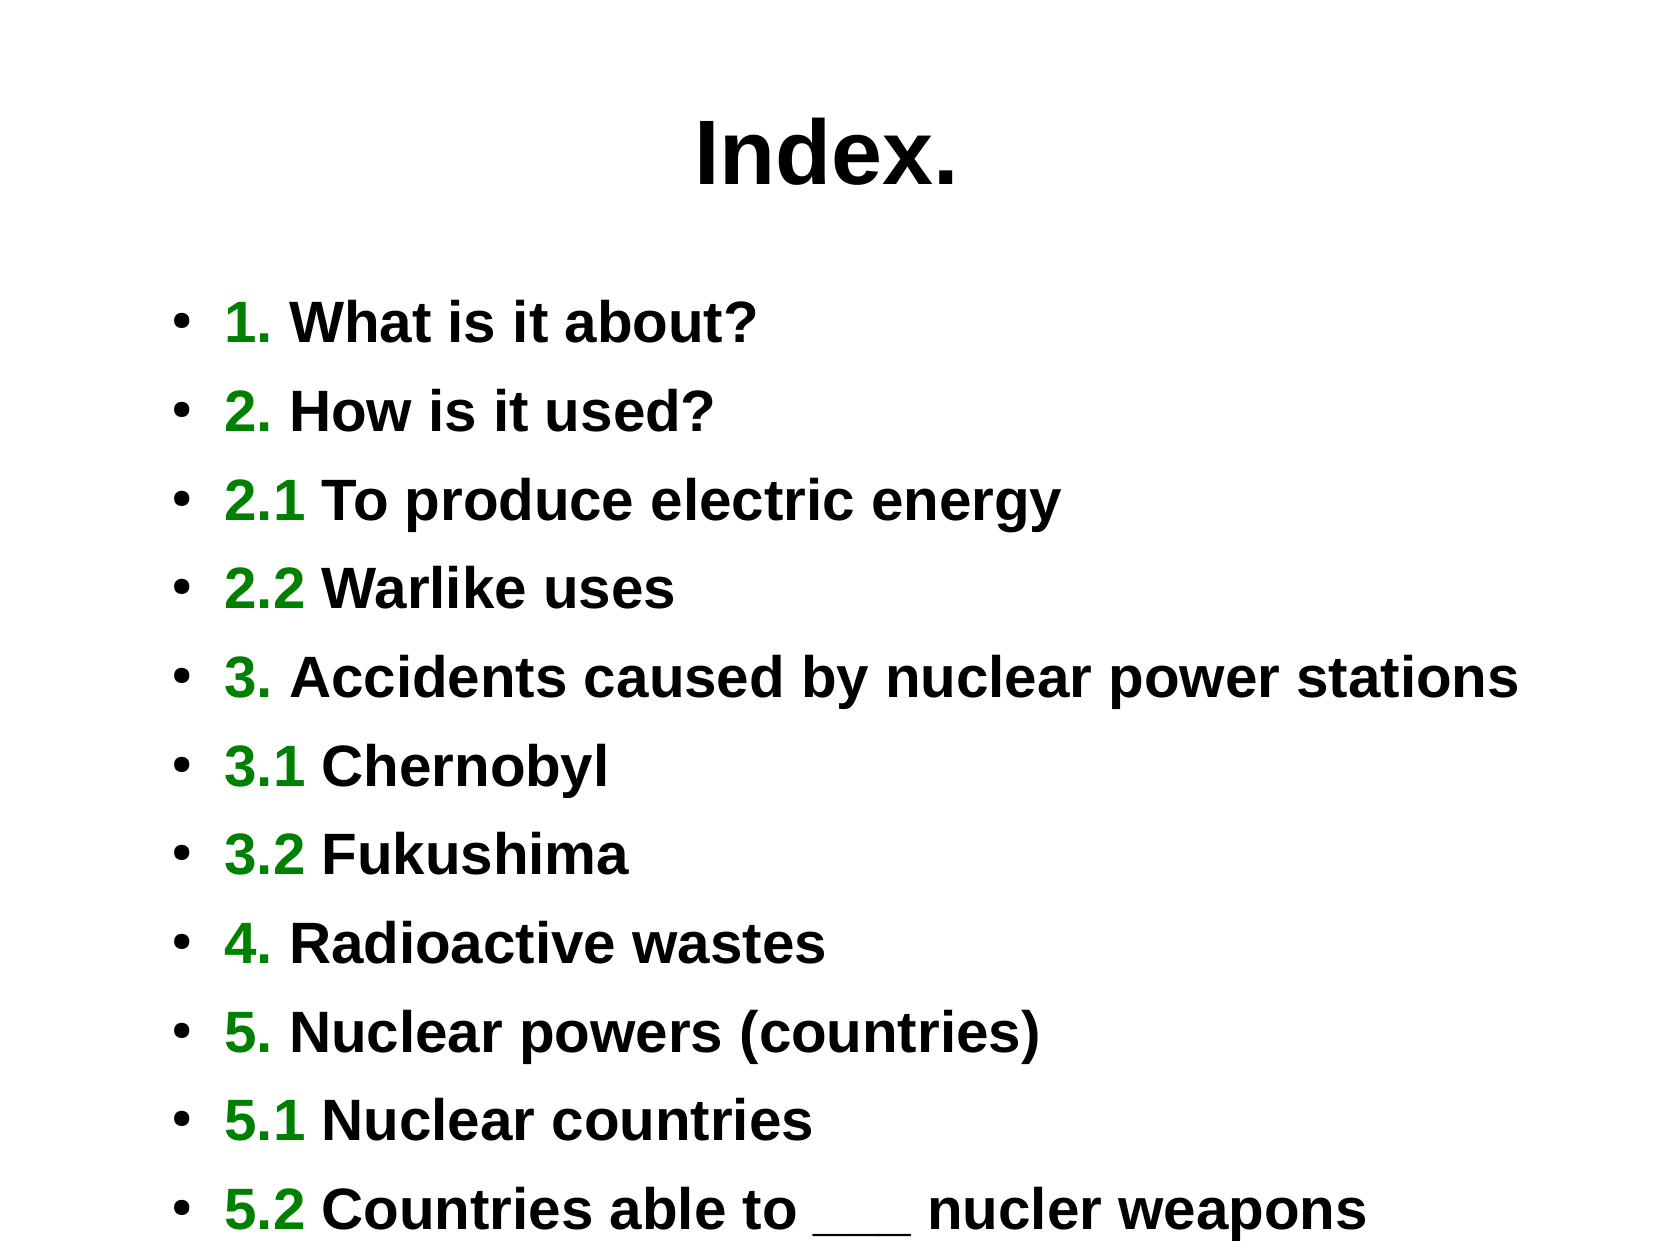

# Index.
1. What is it about?
2. How is it used?
2.1 To produce electric energy
2.2 Warlike uses
3. Accidents caused by nuclear power stations
3.1 Chernobyl
3.2 Fukushima
4. Radioactive wastes
5. Nuclear powers (countries)
5.1 Nuclear countries
5.2 Countries able to ___ nucler weapons
5.3 Countries able to manufacture nuclear weapons